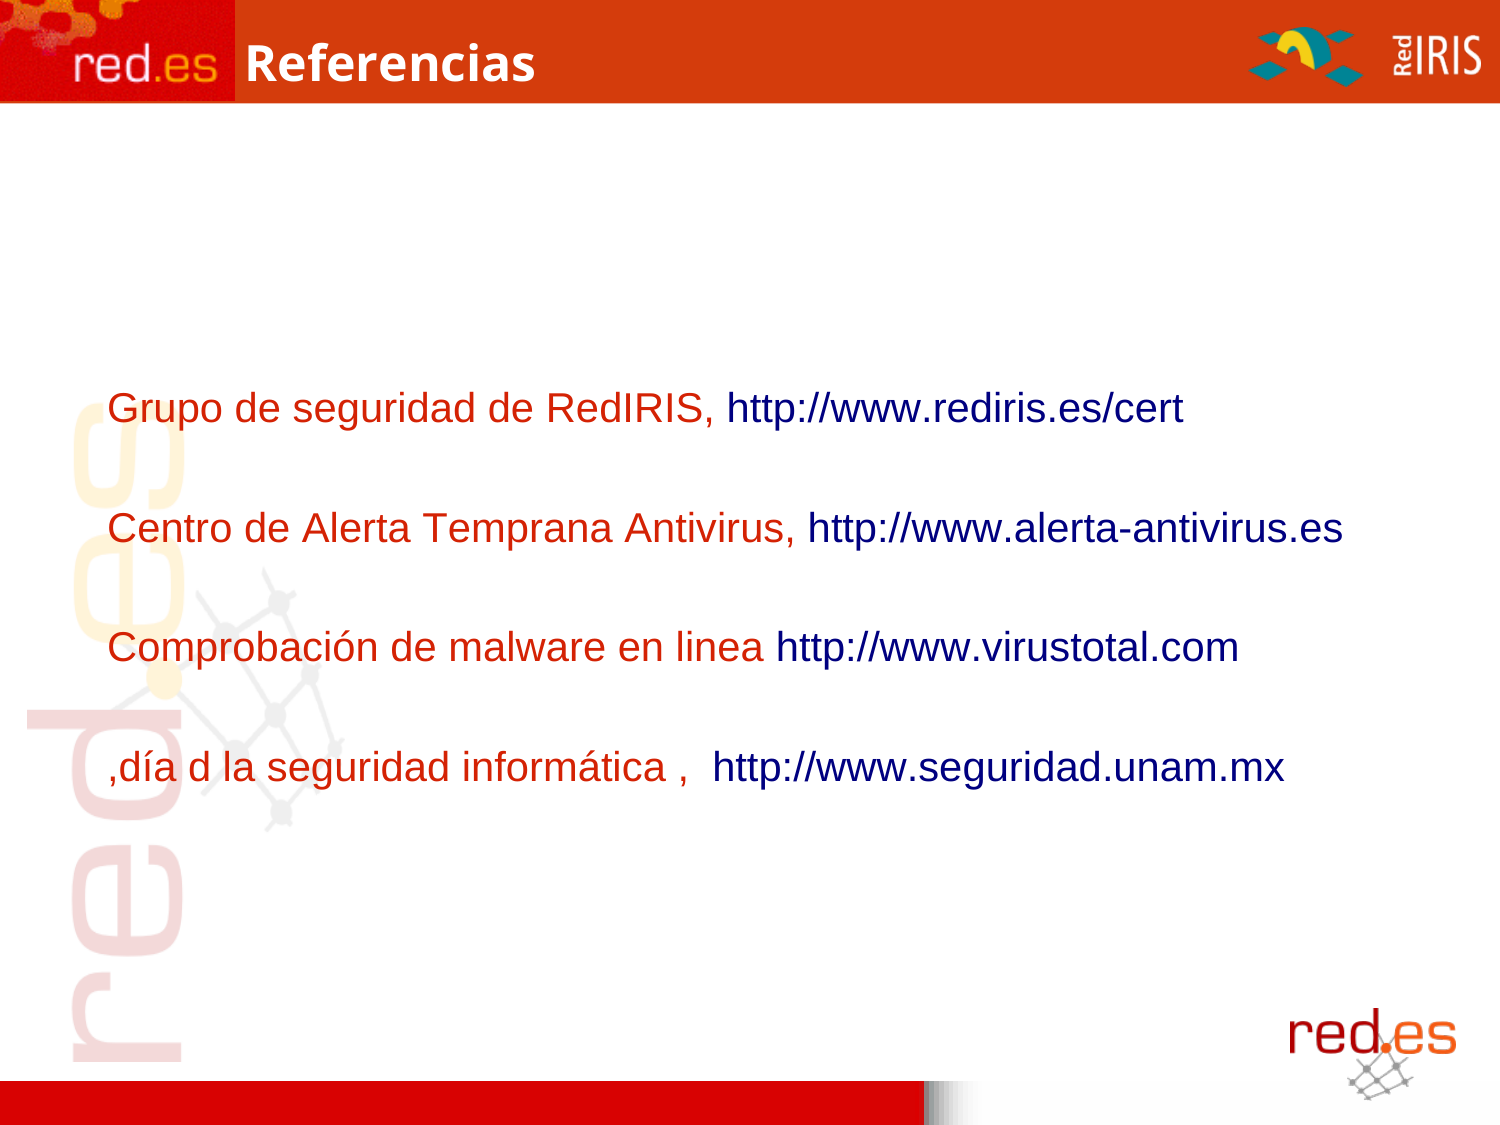

# Referencias
Grupo de seguridad de RedIRIS, http://www.rediris.es/cert
Centro de Alerta Temprana Antivirus, http://www.alerta-antivirus.es
Comprobación de malware en linea http://www.virustotal.com
,día d la seguridad informática , http://www.seguridad.unam.mx